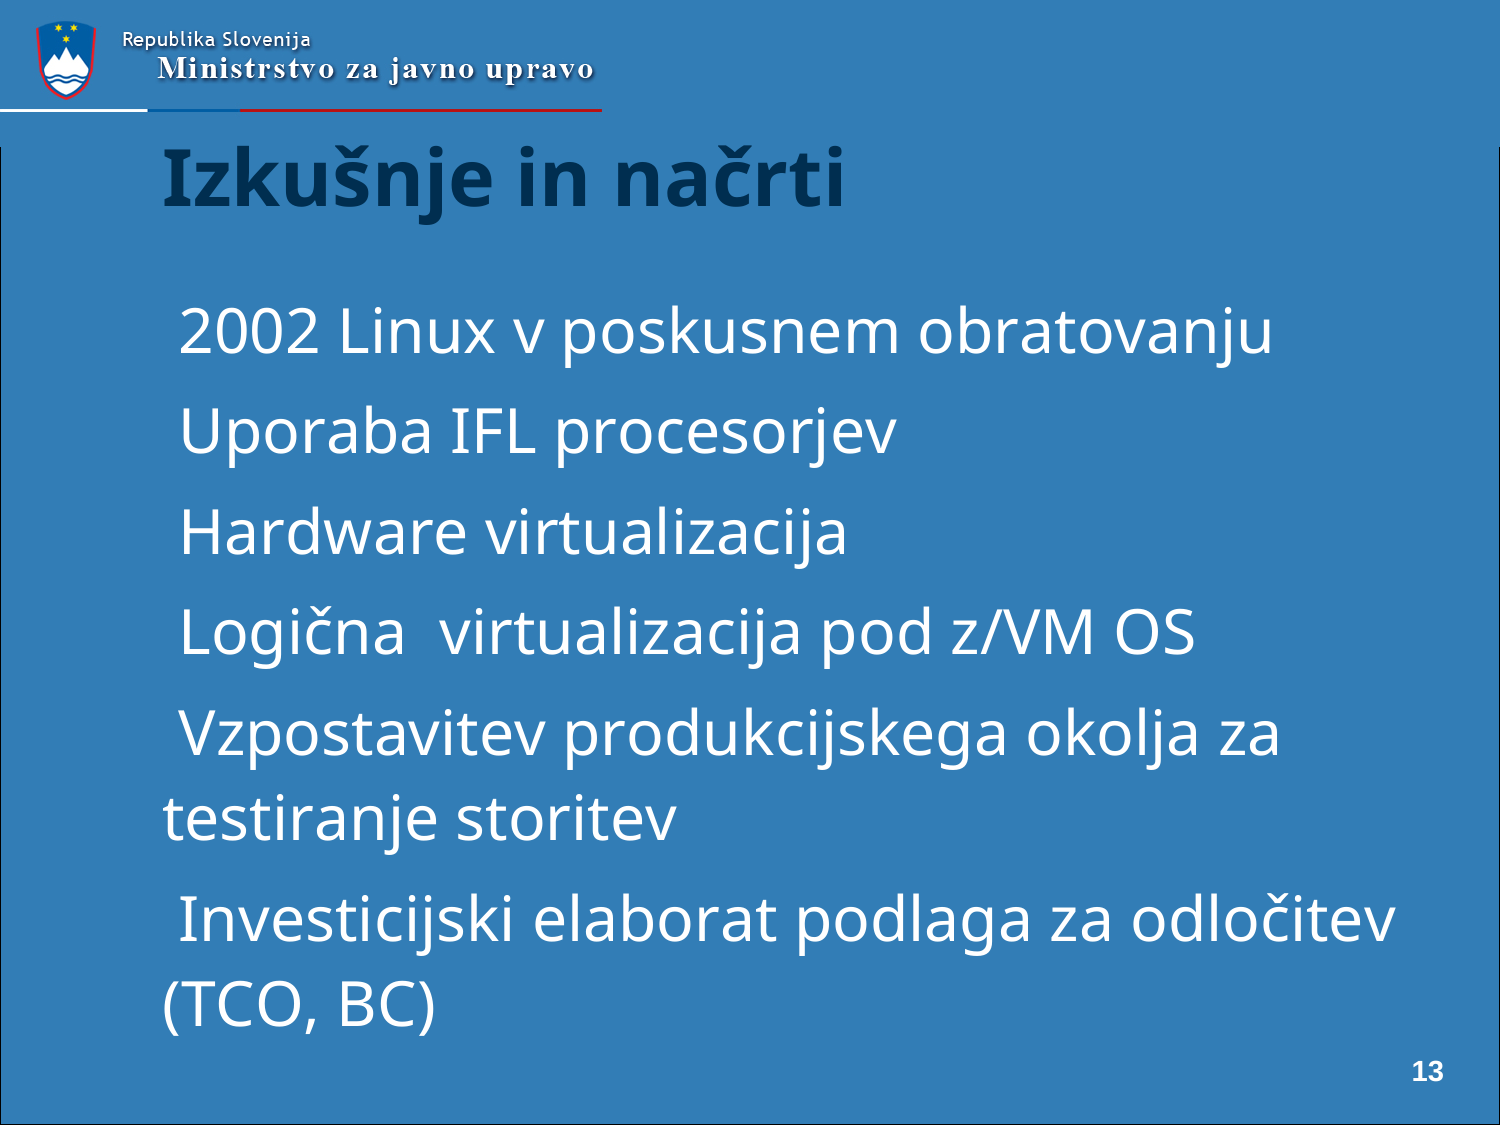

# Izkušnje in načrti
 2002 Linux v poskusnem obratovanju
 Uporaba IFL procesorjev
 Hardware virtualizacija
 Logična virtualizacija pod z/VM OS
 Vzpostavitev produkcijskega okolja za testiranje storitev
 Investicijski elaborat podlaga za odločitev (TCO, BC)
13